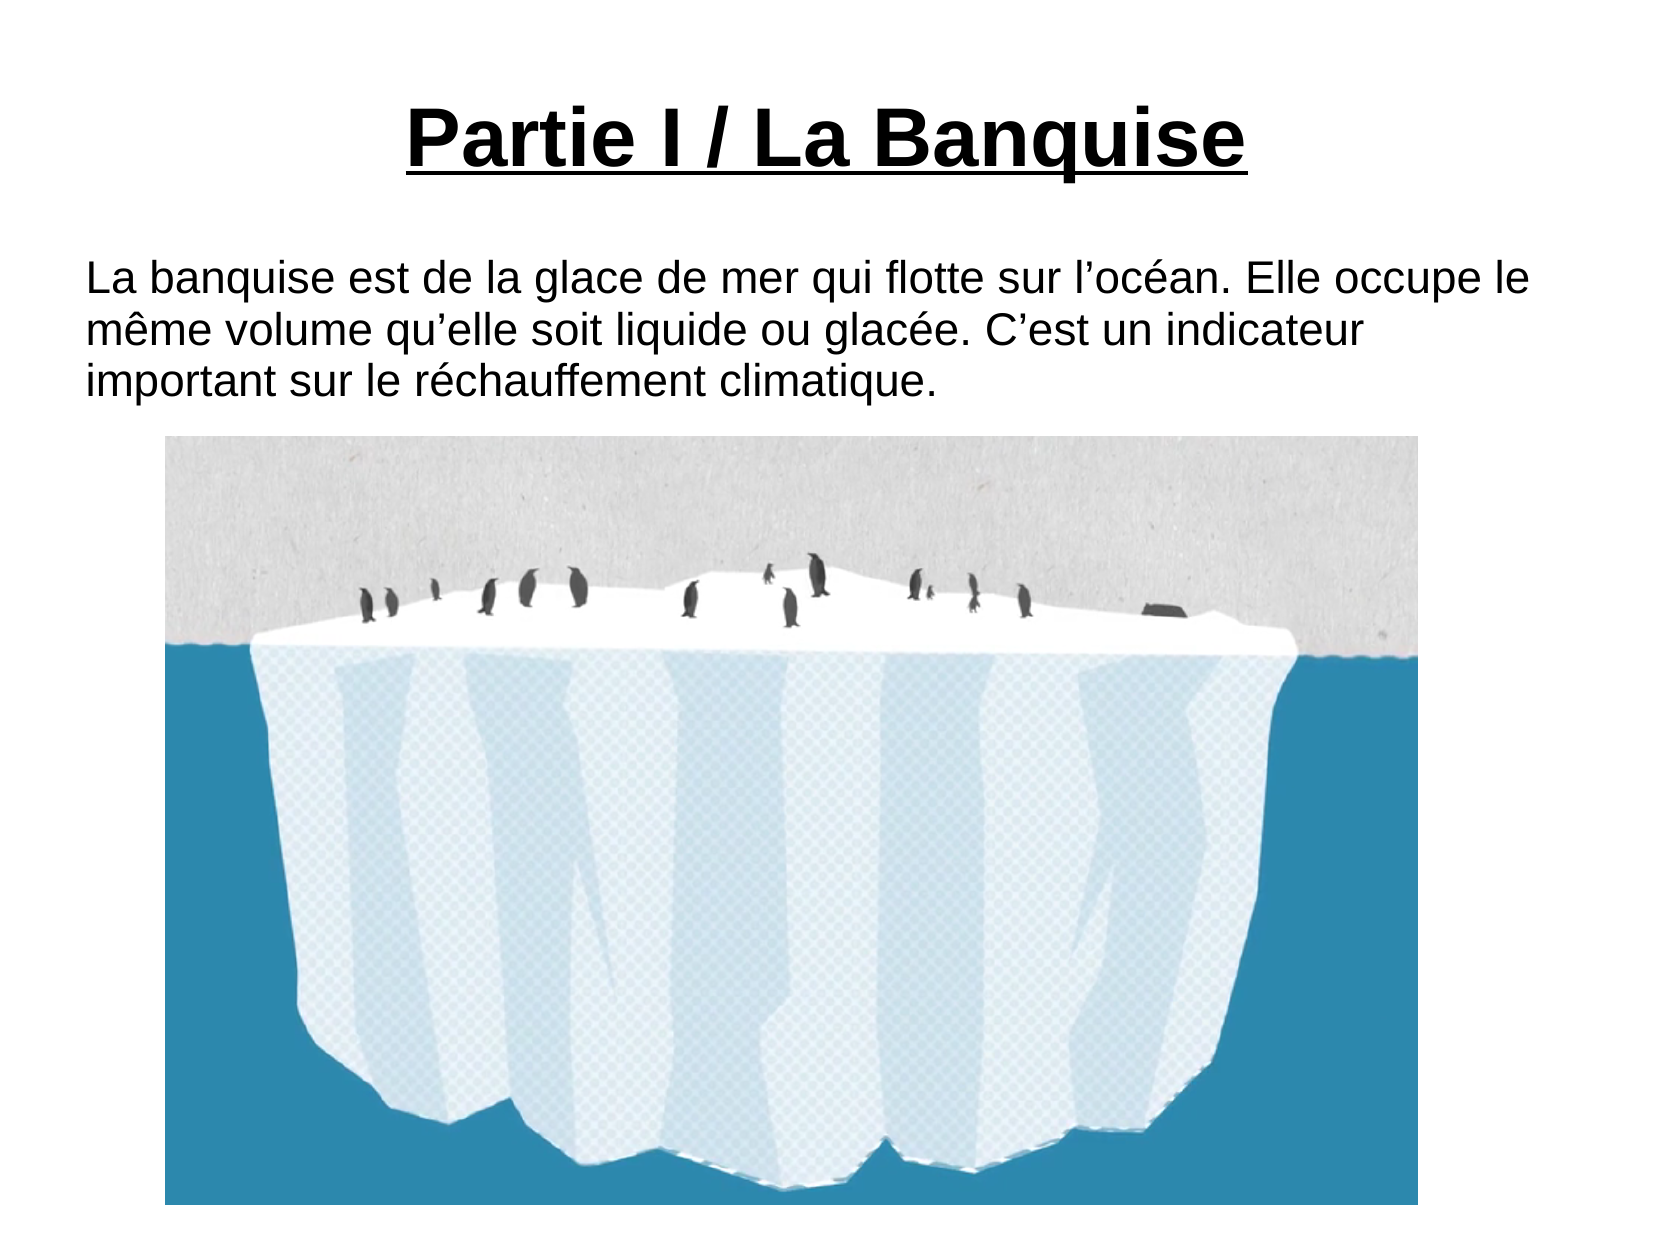

# Partie I / La Banquise
La banquise est de la glace de mer qui flotte sur l’océan. Elle occupe le même volume qu’elle soit liquide ou glacée. C’est un indicateur important sur le réchauffement climatique.